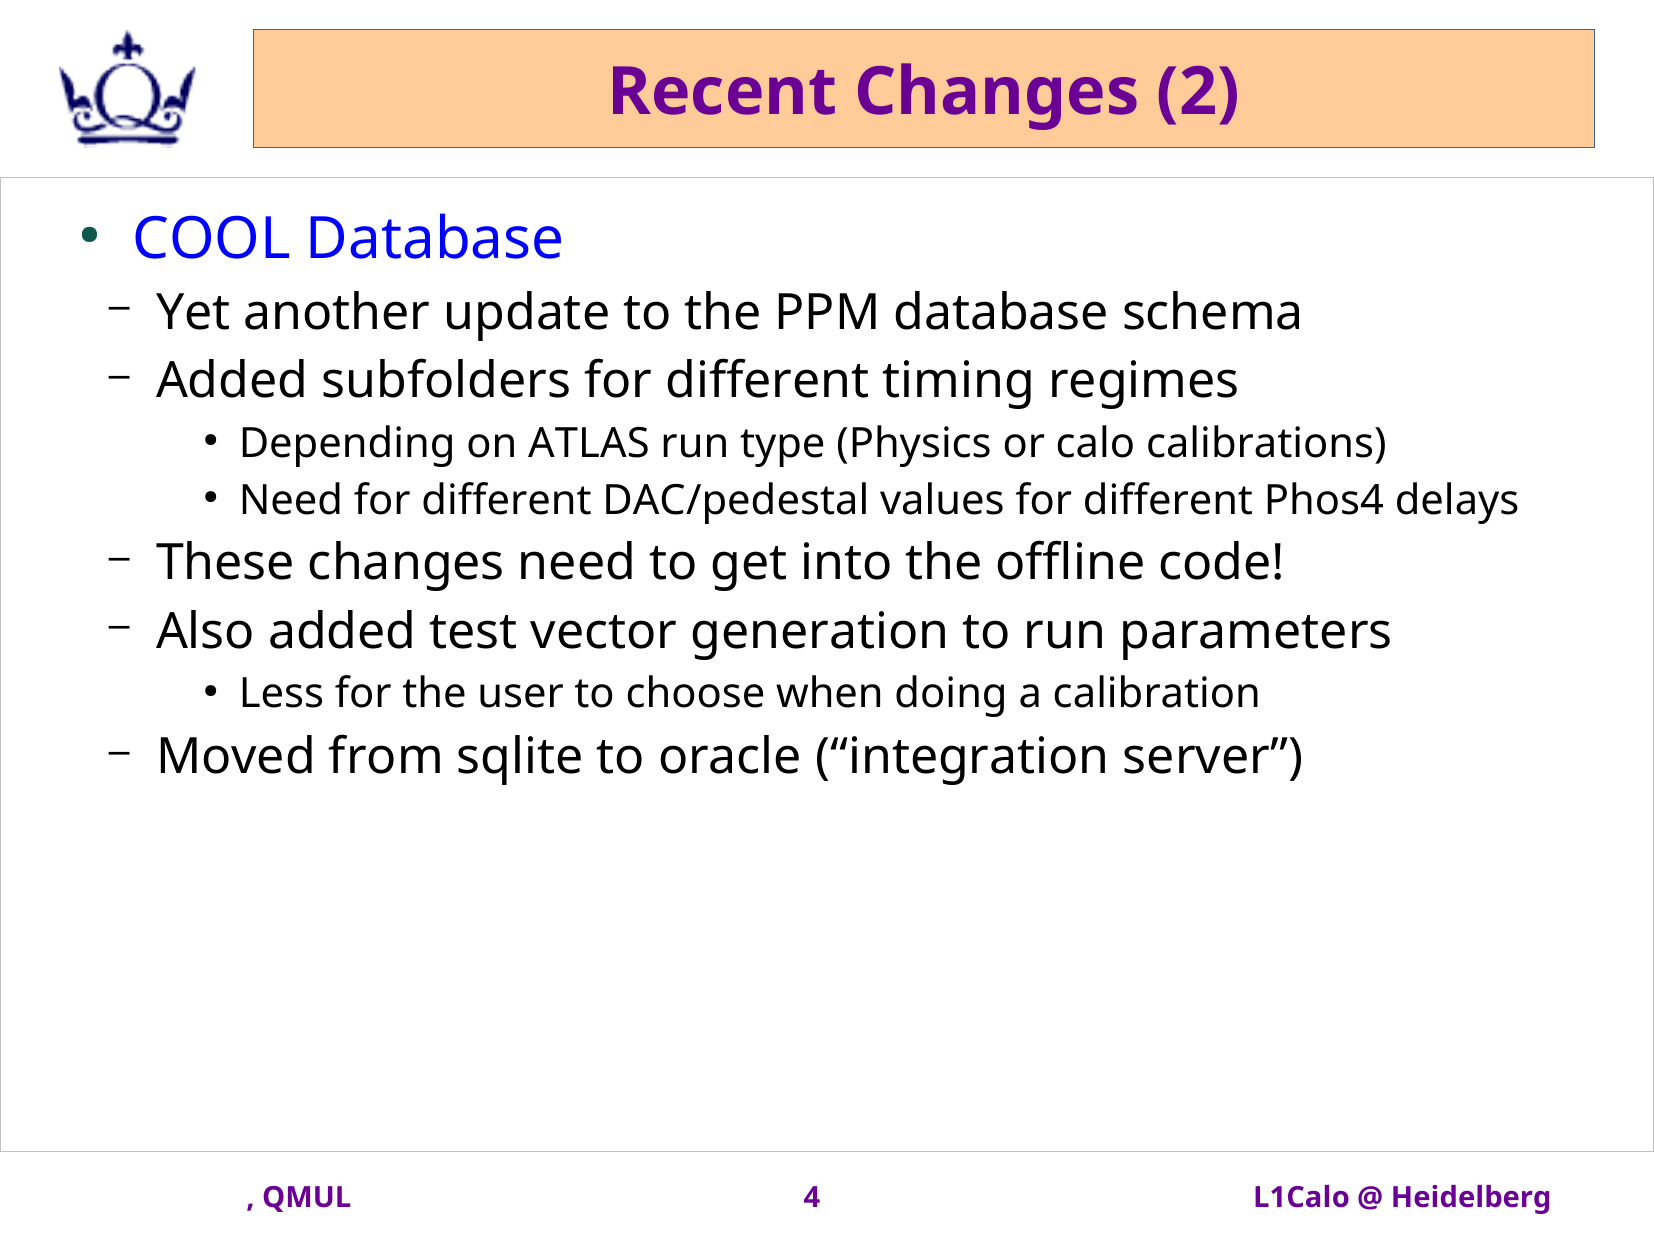

# Recent Changes (2)
COOL Database
Yet another update to the PPM database schema
Added subfolders for different timing regimes
Depending on ATLAS run type (Physics or calo calibrations)
Need for different DAC/pedestal values for different Phos4 delays
These changes need to get into the offline code!
Also added test vector generation to run parameters
Less for the user to choose when doing a calibration
Moved from sqlite to oracle (“integration server”)